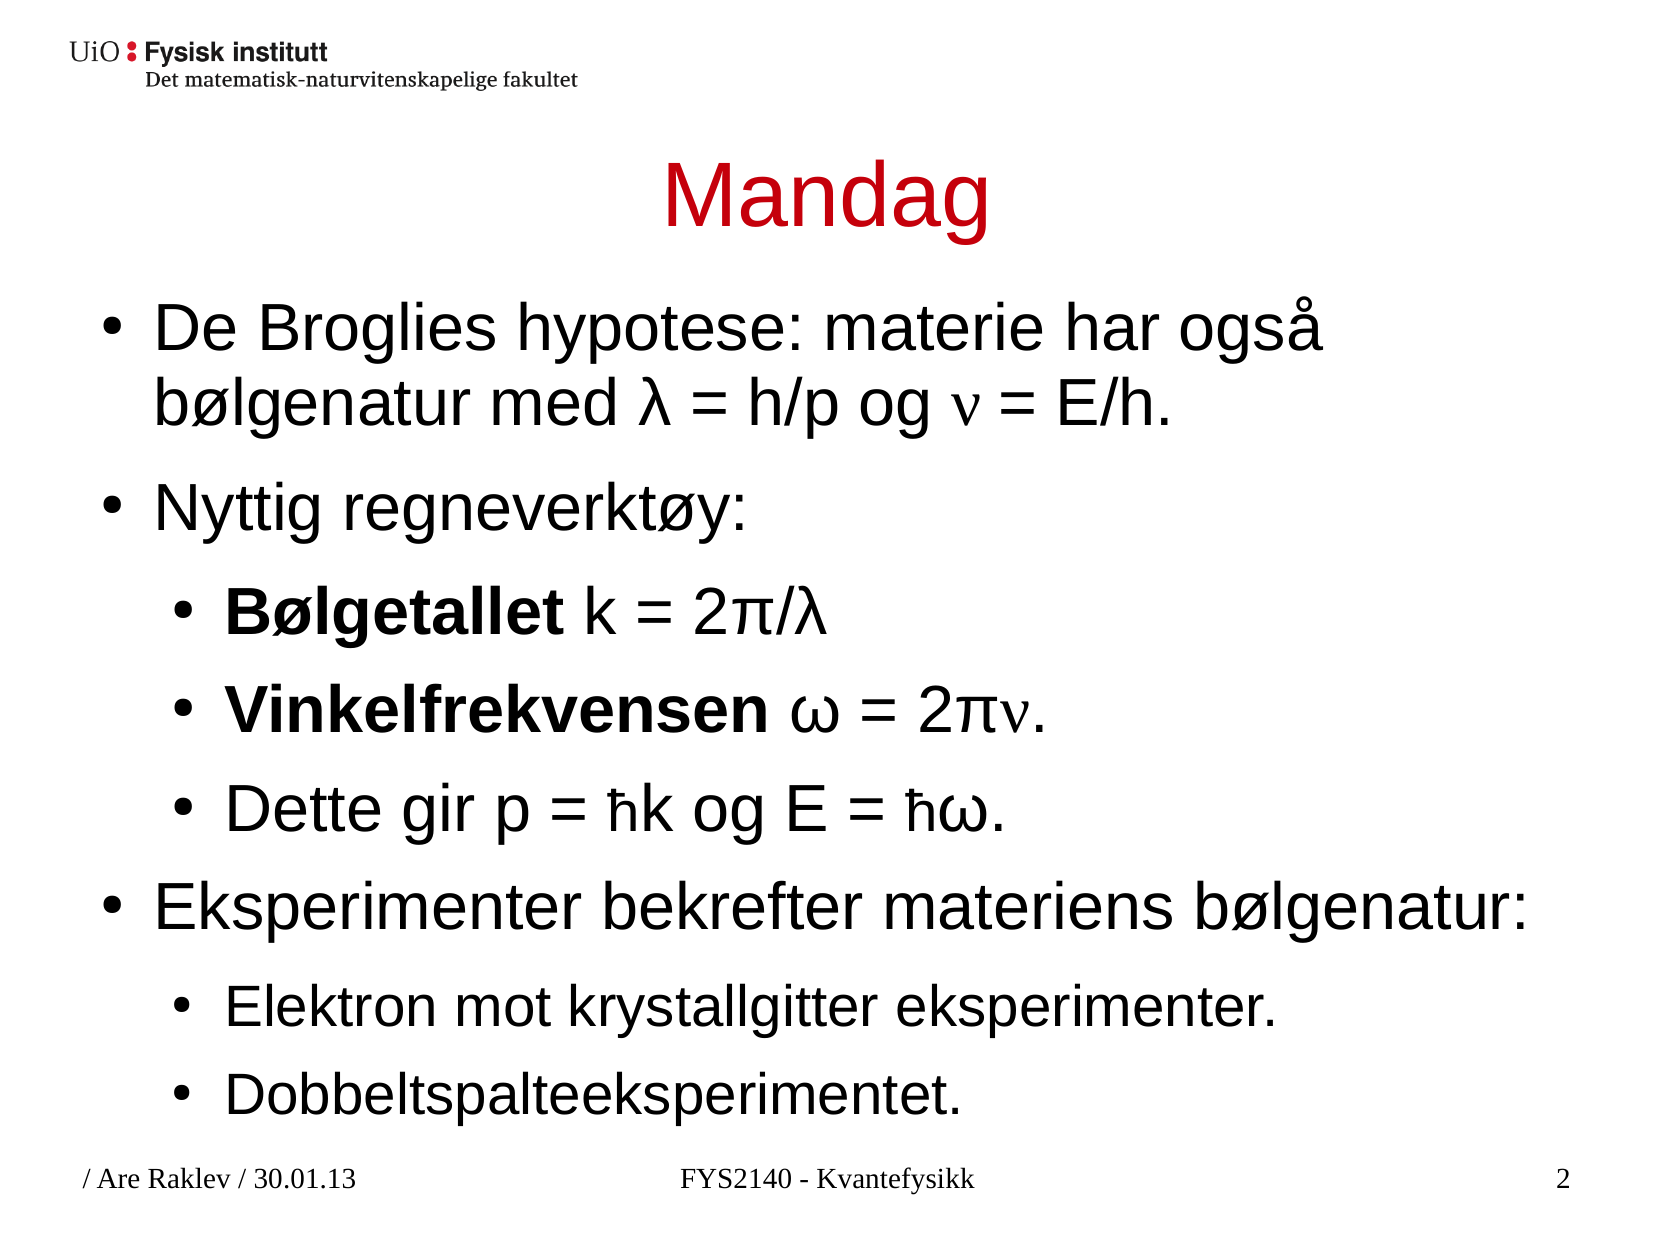

# Mandag
De Broglies hypotese: materie har også bølgenatur med λ = h/p og ν = E/h.
Nyttig regneverktøy:
Bølgetallet k = 2π/λ
Vinkelfrekvensen ω = 2πν.
Dette gir p = ħk og E = ħω.
Eksperimenter bekrefter materiens bølgenatur:
Elektron mot krystallgitter eksperimenter.
Dobbeltspalteeksperimentet.
/ Are Raklev / 30.01.13
FYS2140 - Kvantefysikk
2